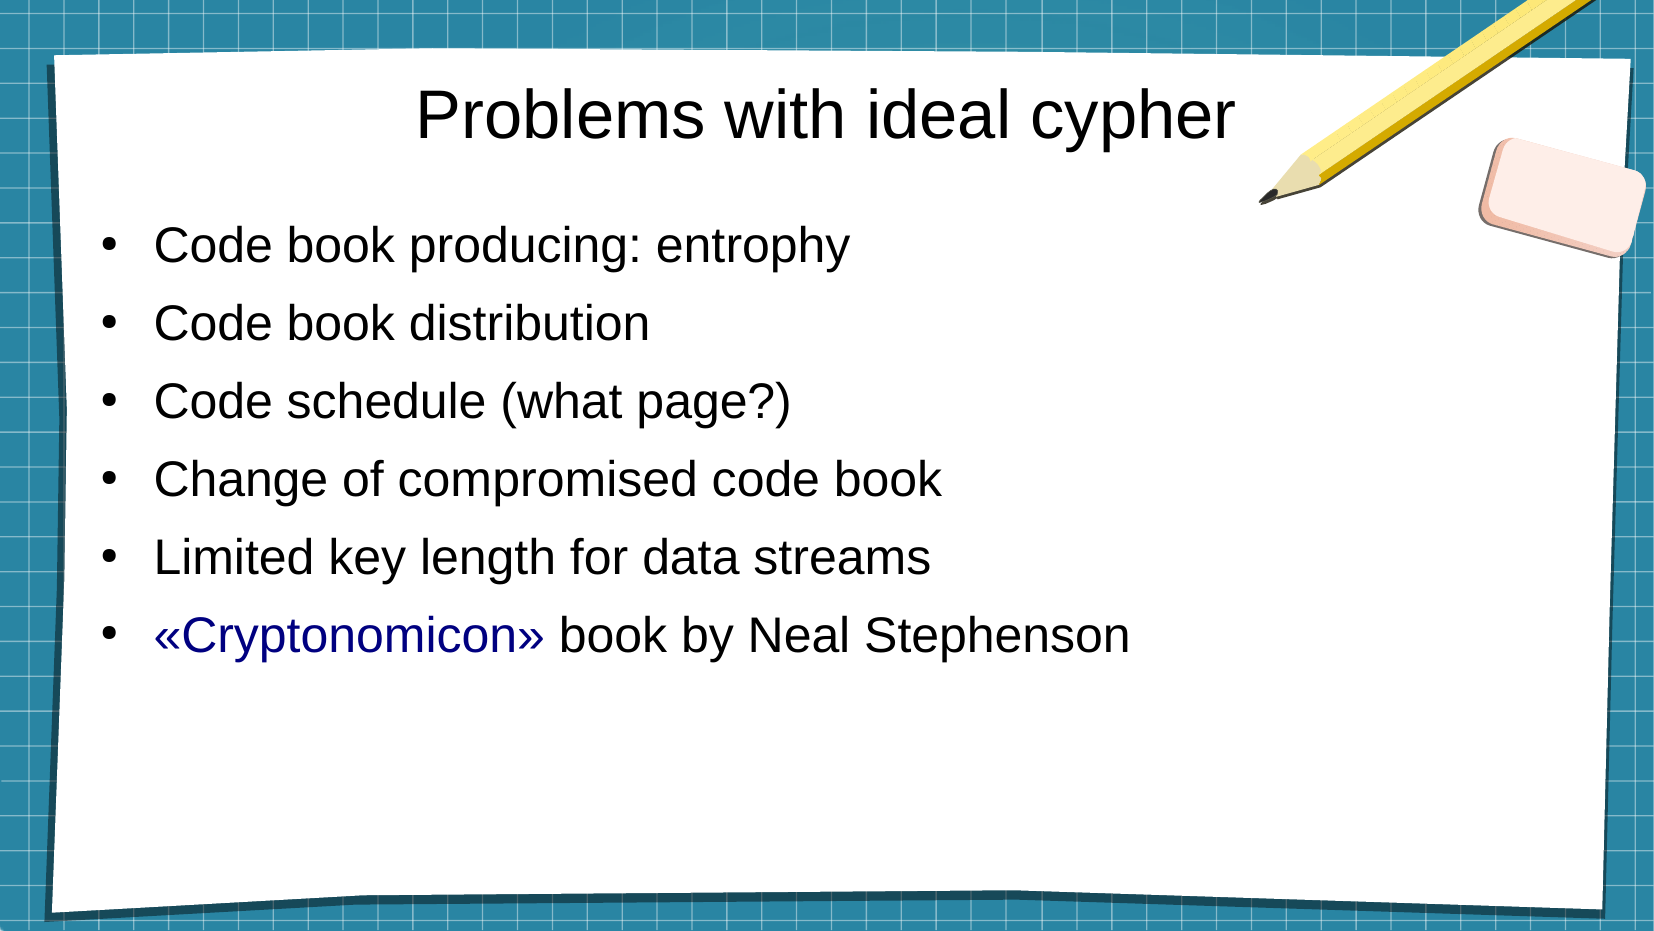

# Problems with ideal cypher
Code book producing: entrophy
Code book distribution
Code schedule (what page?)
Change of compromised code book
Limited key length for data streams
«Cryptonomicon» book by Neal Stephenson